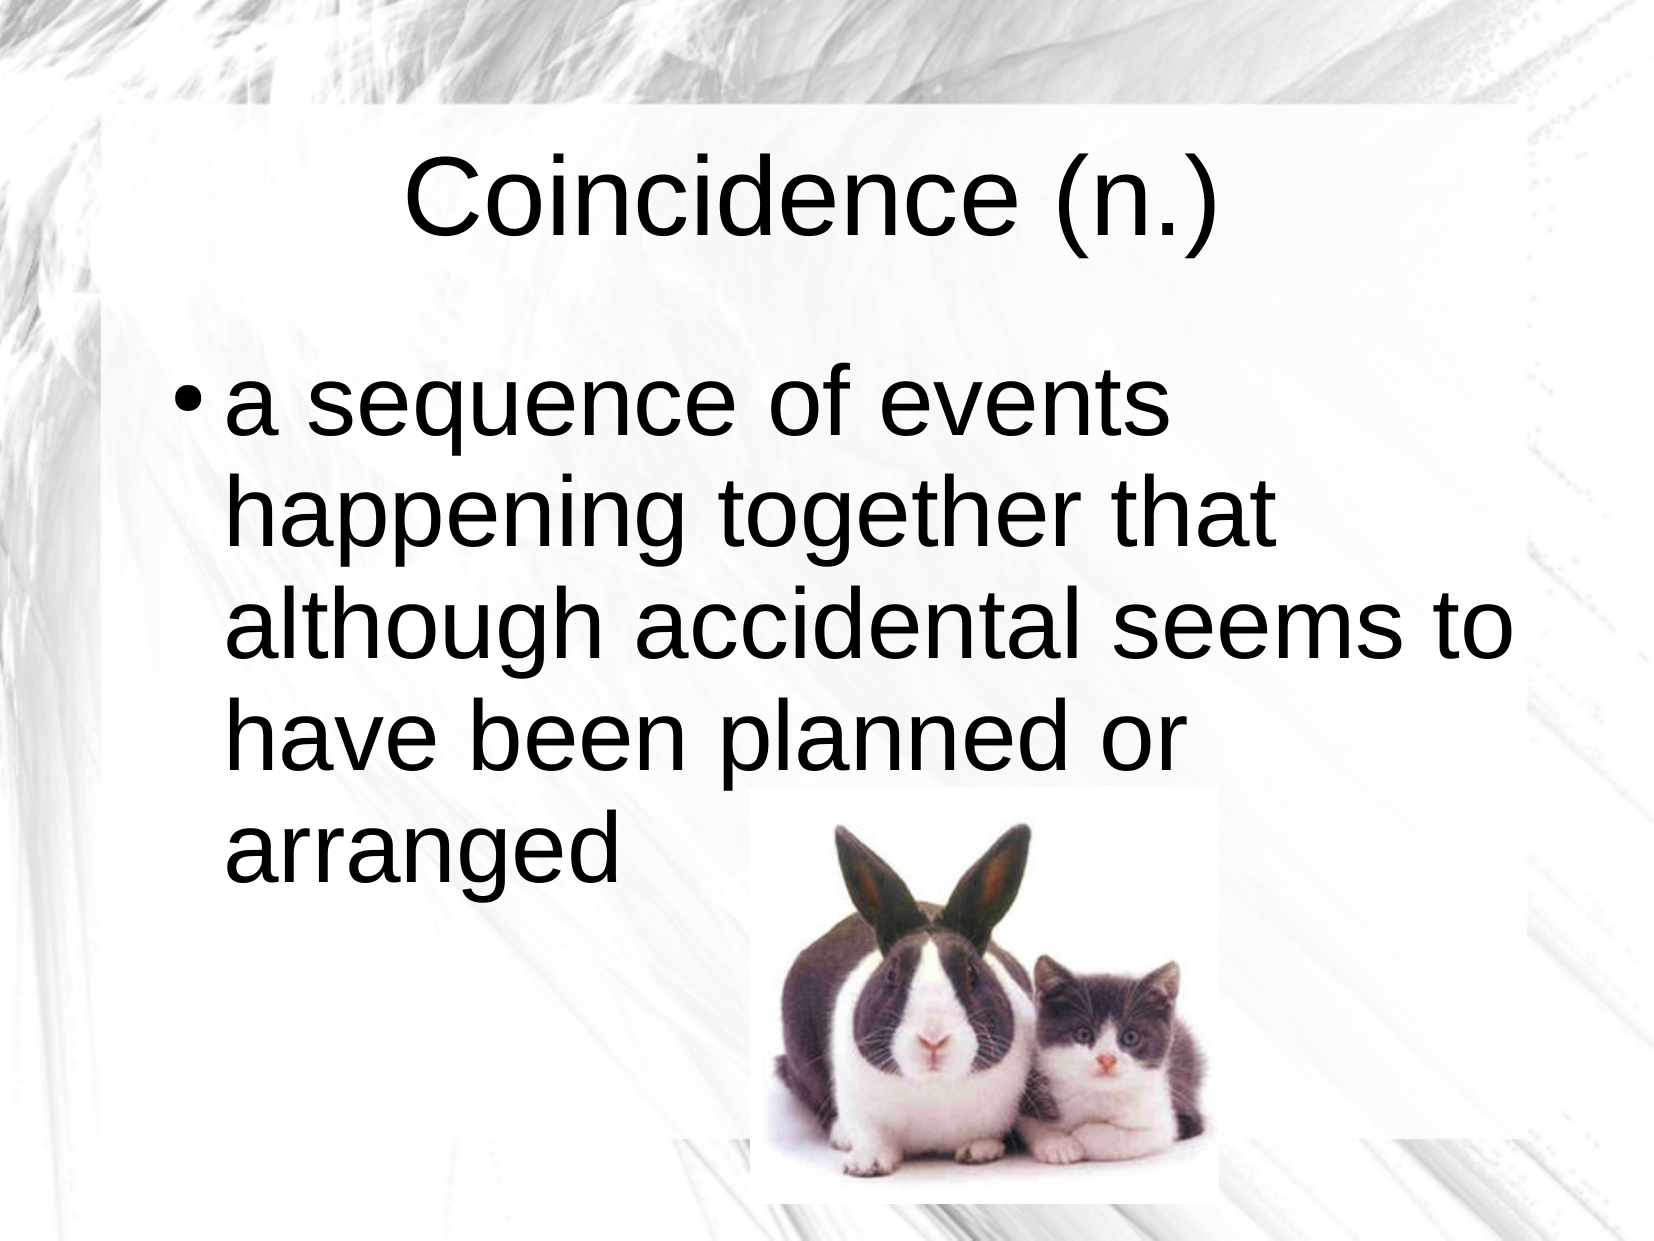

# Coincidence (n.)
a sequence of events happening together that although accidental seems to have been planned or arranged